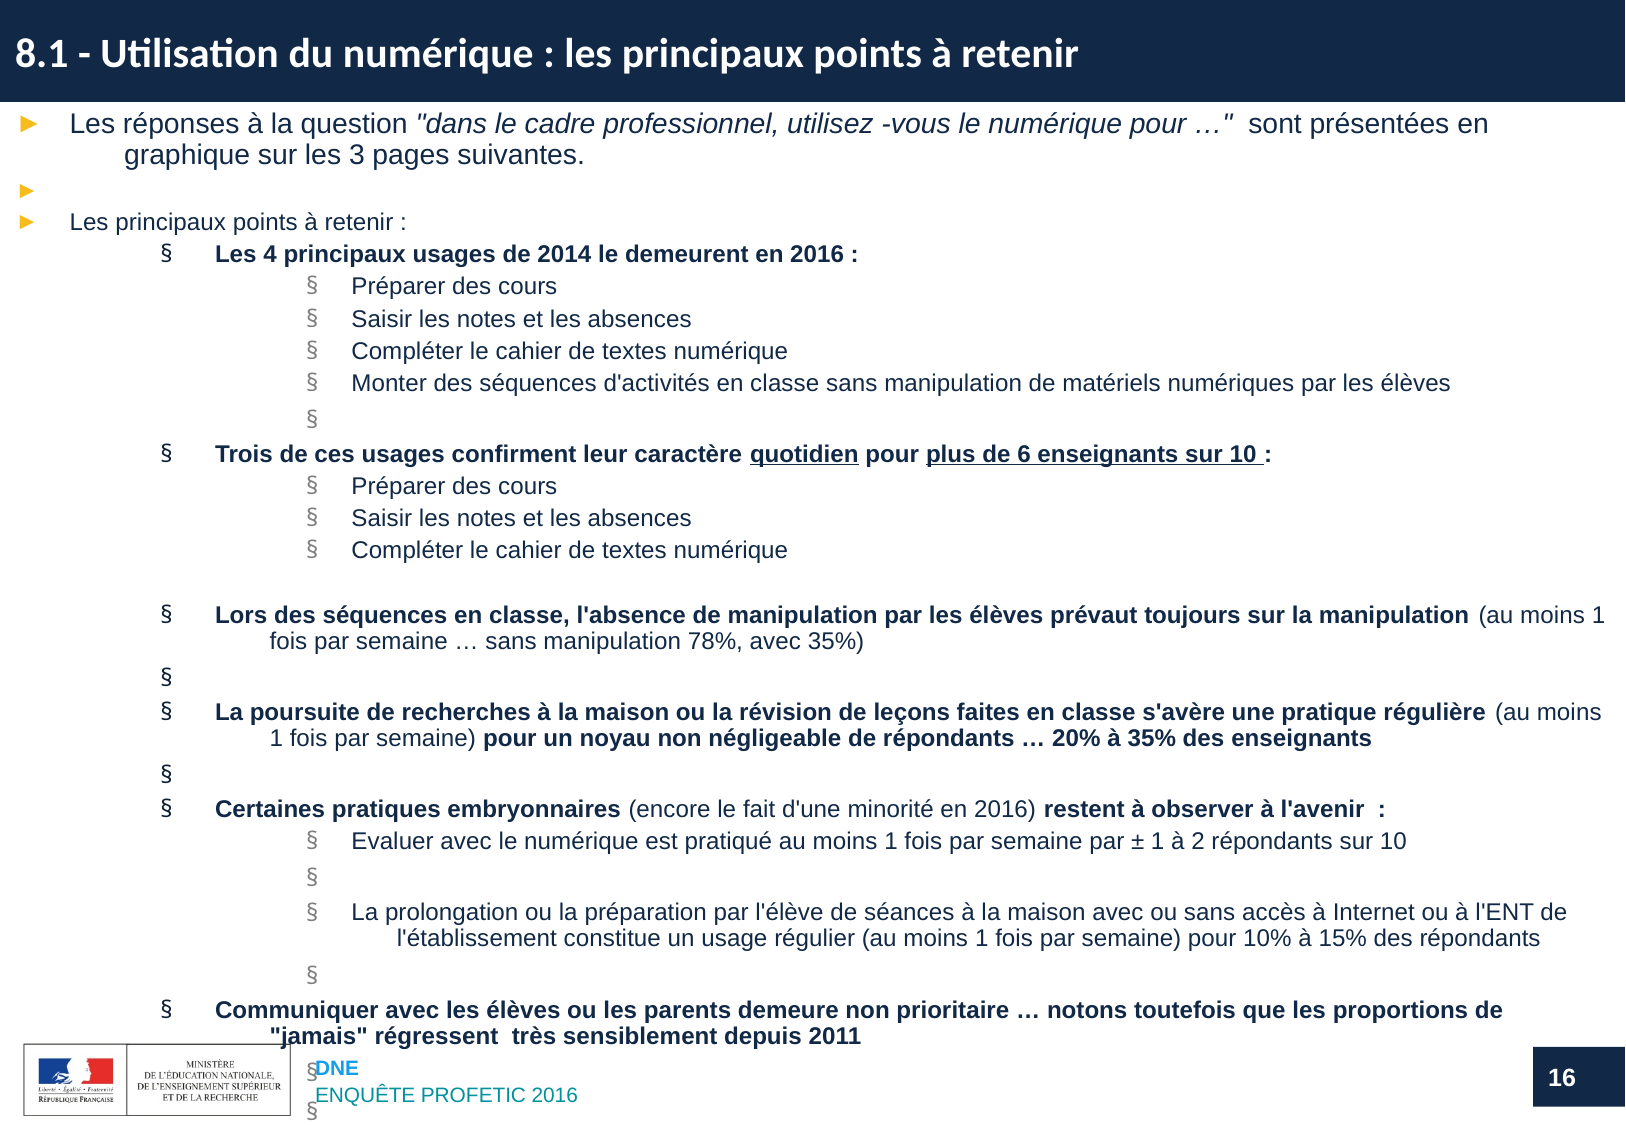

8.1 - Utilisation du numérique : les principaux points à retenir
# Les réponses à la question "dans le cadre professionnel, utilisez -vous le numérique pour …" sont présentées en graphique sur les 3 pages suivantes.
Les principaux points à retenir :
Les 4 principaux usages de 2014 le demeurent en 2016 :
Préparer des cours
Saisir les notes et les absences
Compléter le cahier de textes numérique
Monter des séquences d'activités en classe sans manipulation de matériels numériques par les élèves
Trois de ces usages confirment leur caractère quotidien pour plus de 6 enseignants sur 10 :
Préparer des cours
Saisir les notes et les absences
Compléter le cahier de textes numérique
Lors des séquences en classe, l'absence de manipulation par les élèves prévaut toujours sur la manipulation (au moins 1 fois par semaine … sans manipulation 78%, avec 35%)
La poursuite de recherches à la maison ou la révision de leçons faites en classe s'avère une pratique régulière (au moins 1 fois par semaine) pour un noyau non négligeable de répondants … 20% à 35% des enseignants
Certaines pratiques embryonnaires (encore le fait d'une minorité en 2016) restent à observer à l'avenir :
Evaluer avec le numérique est pratiqué au moins 1 fois par semaine par ± 1 à 2 répondants sur 10
La prolongation ou la préparation par l'élève de séances à la maison avec ou sans accès à Internet ou à l'ENT de l'établissement constitue un usage régulier (au moins 1 fois par semaine) pour 10% à 15% des répondants
Communiquer avec les élèves ou les parents demeure non prioritaire … notons toutefois que les proportions de "jamais" régressent très sensiblement depuis 2011
16